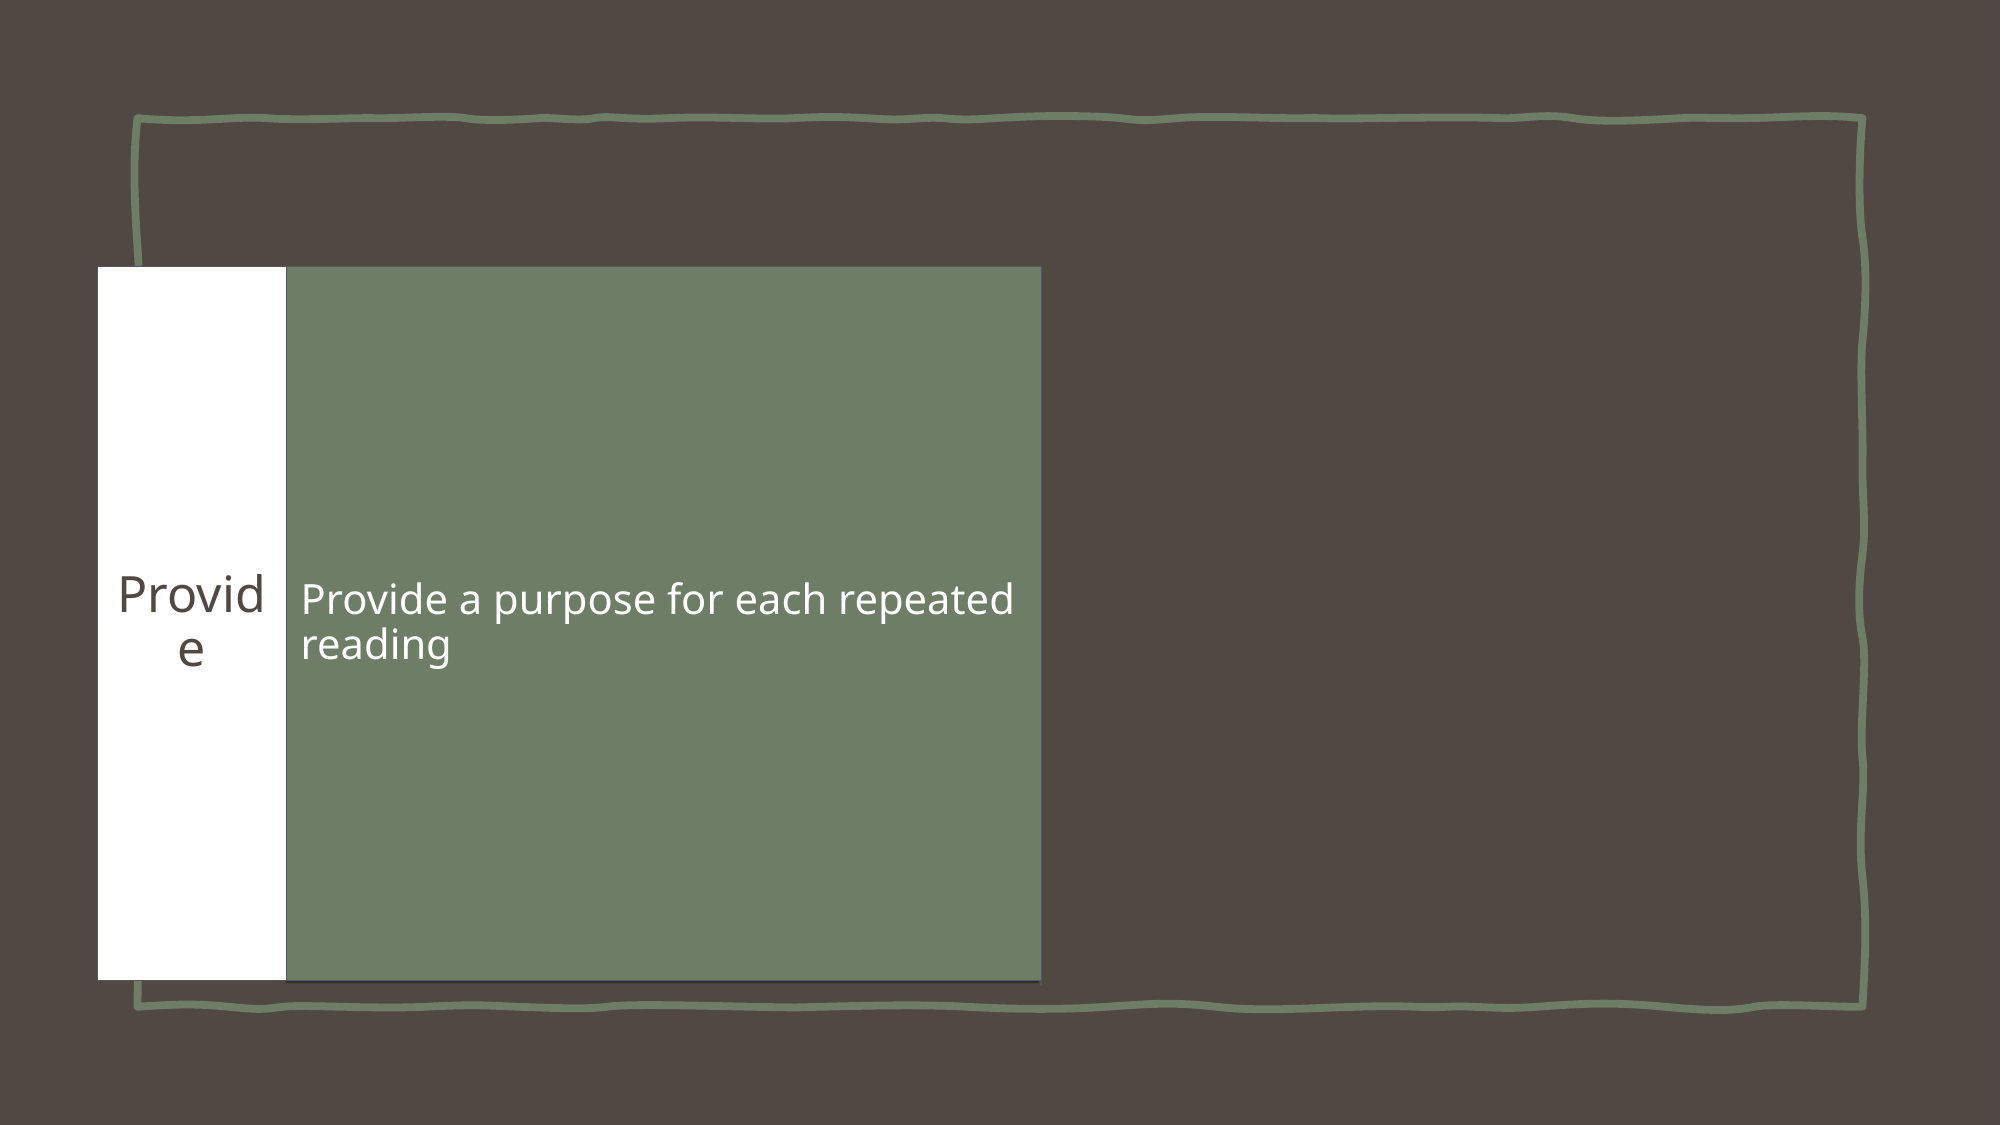

# 2. Provide purposeful fluency-building activities to help students read effortlessly
Purposeful repeated readings:​
​
Stated reason​
1. Find 3 or more syllable words.​
2. Answer questions​
3. Find words you don't know.​
4. Find words with prefixes.  ​
5. Read to highlight commas and periods....... for those that need to slow down. See #2,
…......
Usually 3 re-readings
Provide
Provide a purpose for each repeated reading